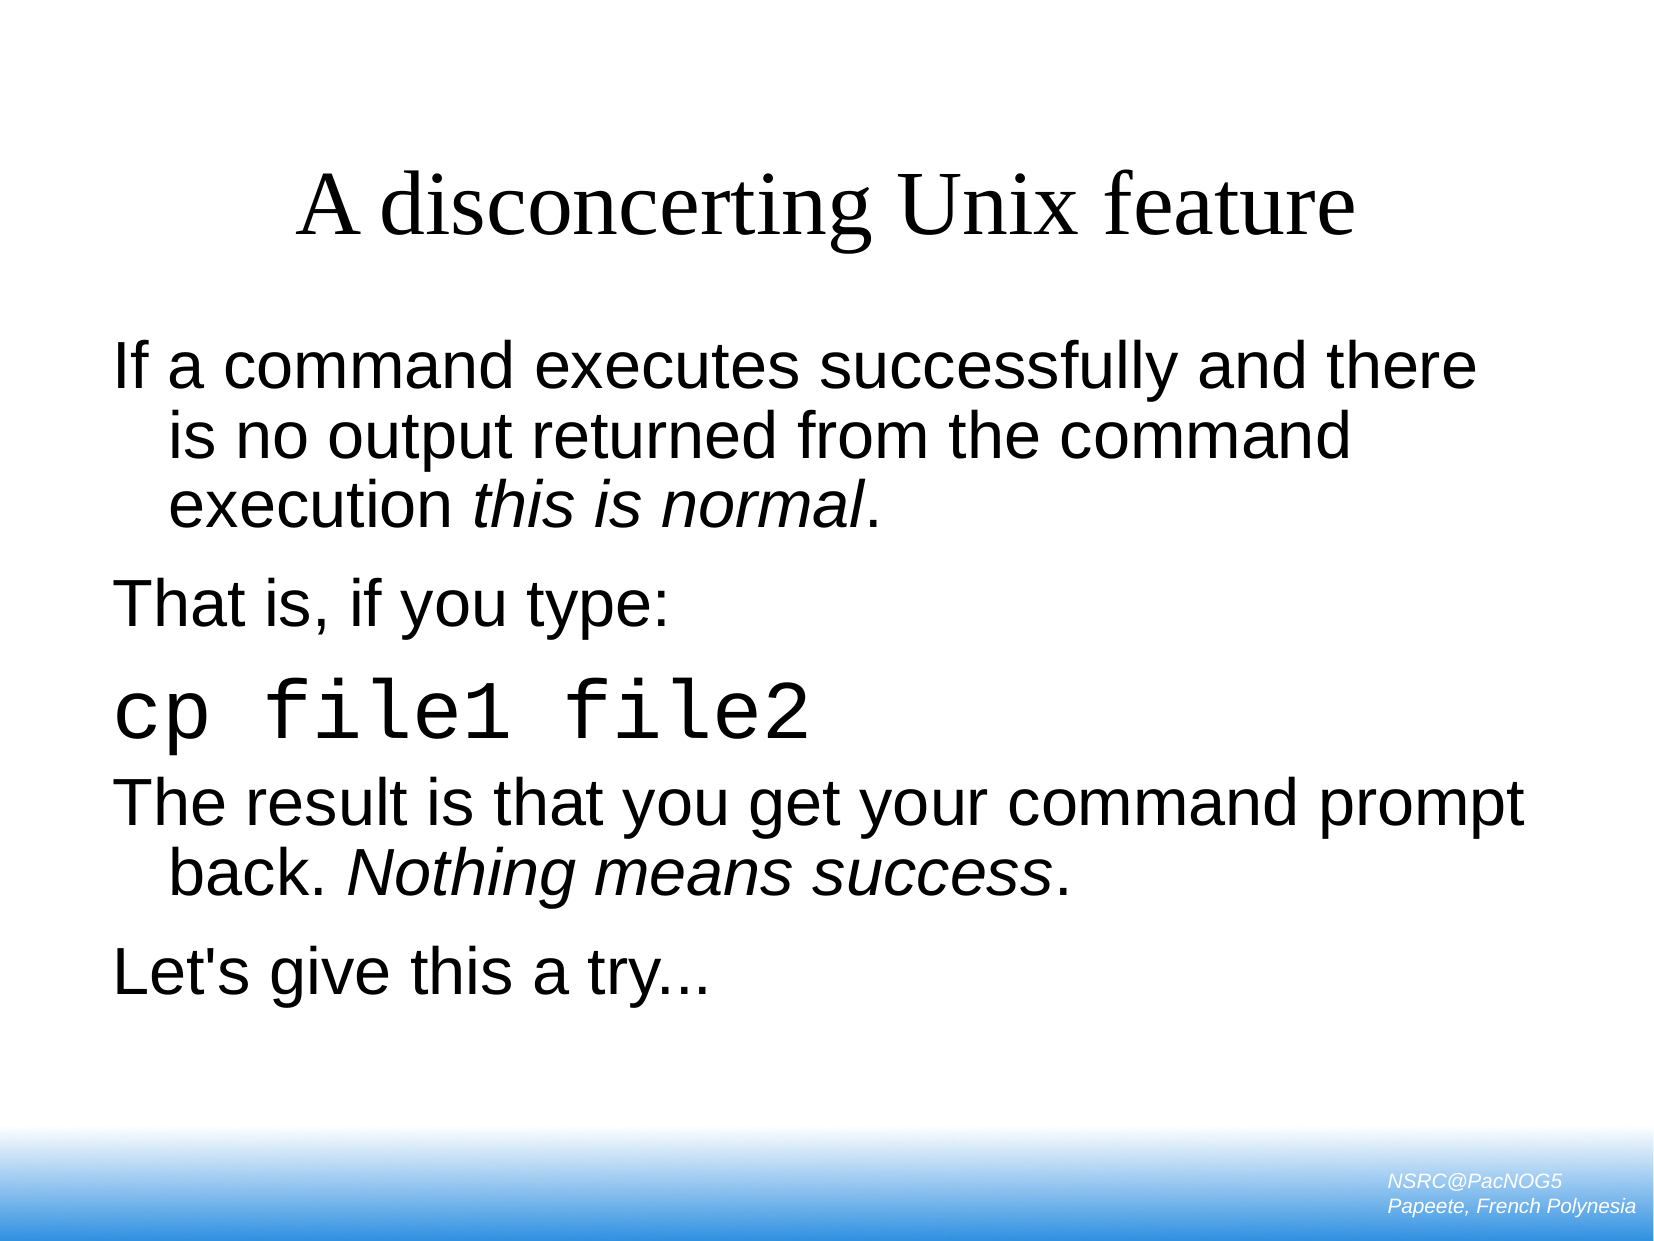

# A disconcerting Unix feature
If a command executes successfully and there is no output returned from the command execution this is normal.
That is, if you type:
cp file1 file2
The result is that you get your command prompt back. Nothing means success.
Let's give this a try...
NSRC@PacNOG5
Papeete, French Polynesia